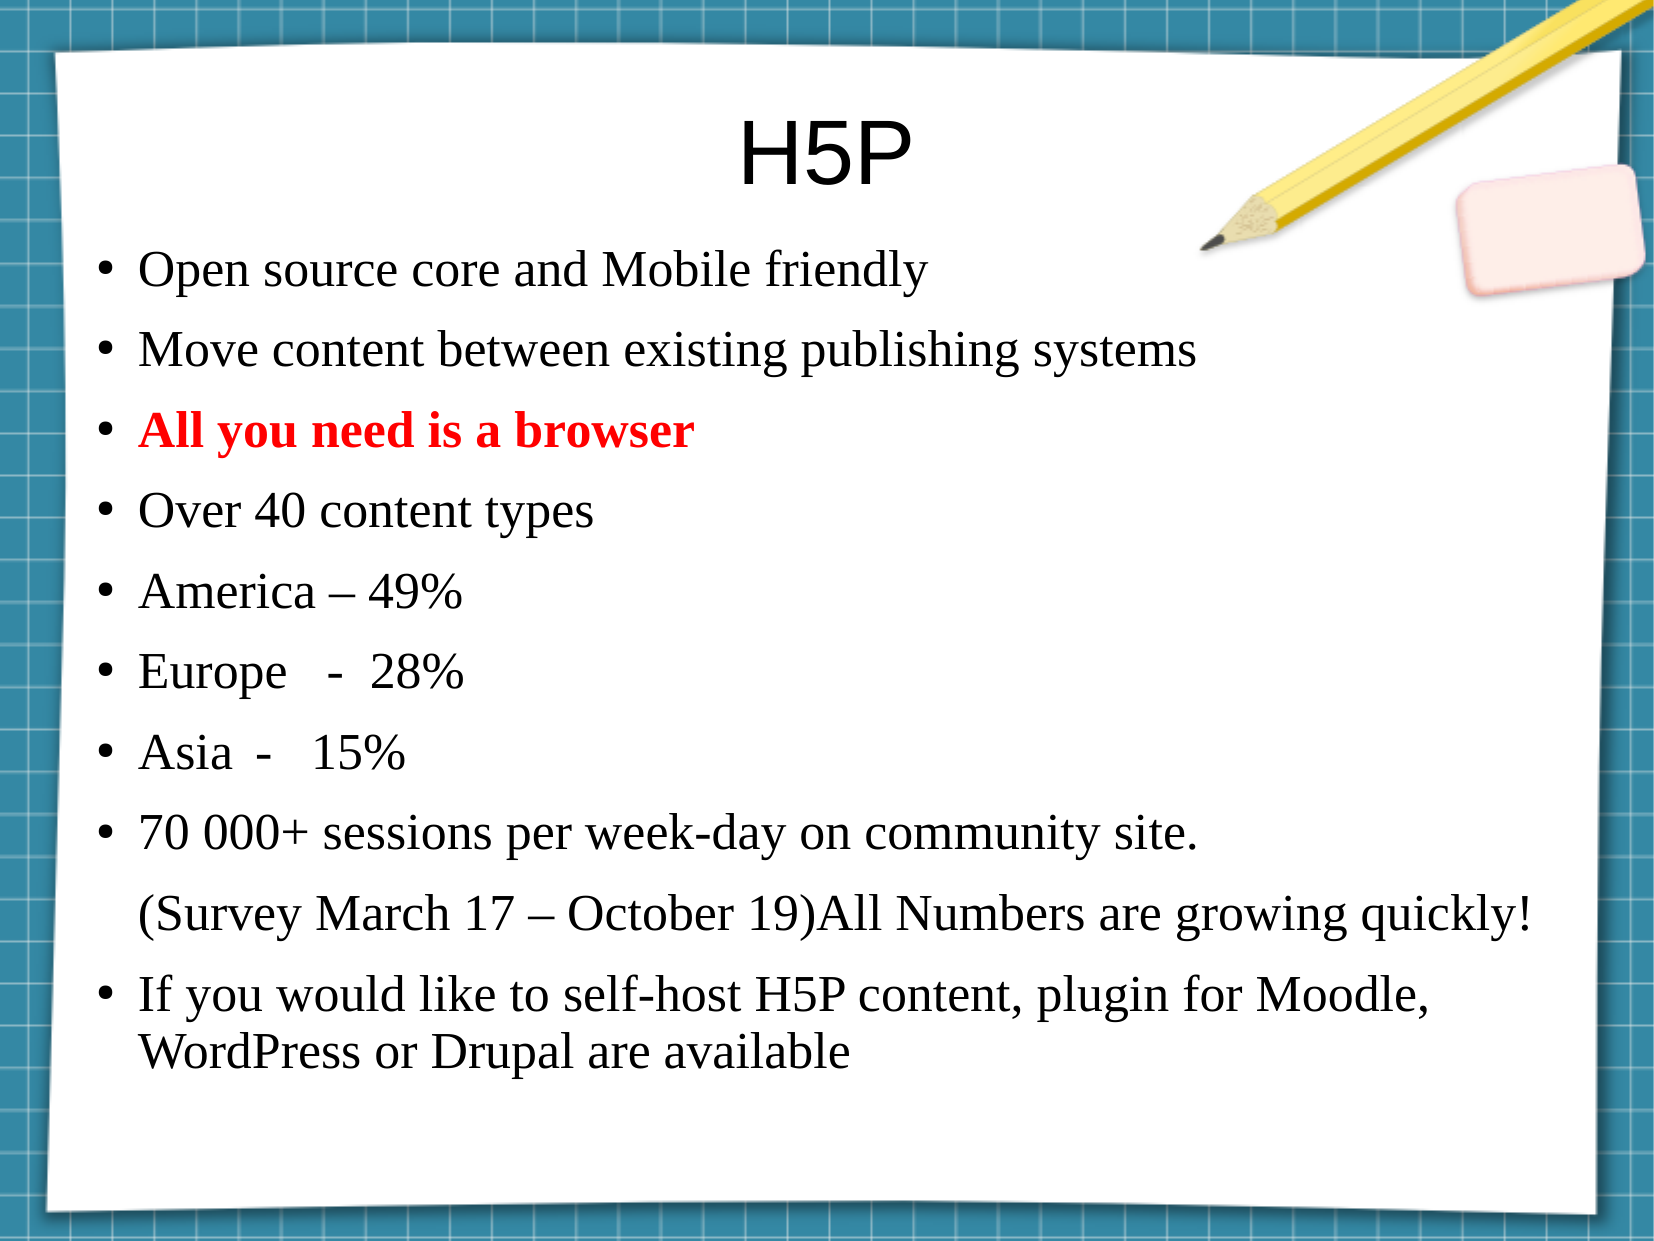

# H5P
Open source core and Mobile friendly
Move content between existing publishing systems
All you need is a browser
Over 40 content types
America – 49%
Europe - 28%
Asia		- 15%
70 000+ sessions per week-day on community site.
(Survey March 17 – October 19)All Numbers are growing quickly!
If you would like to self-host H5P content, plugin for Moodle, WordPress or Drupal are available